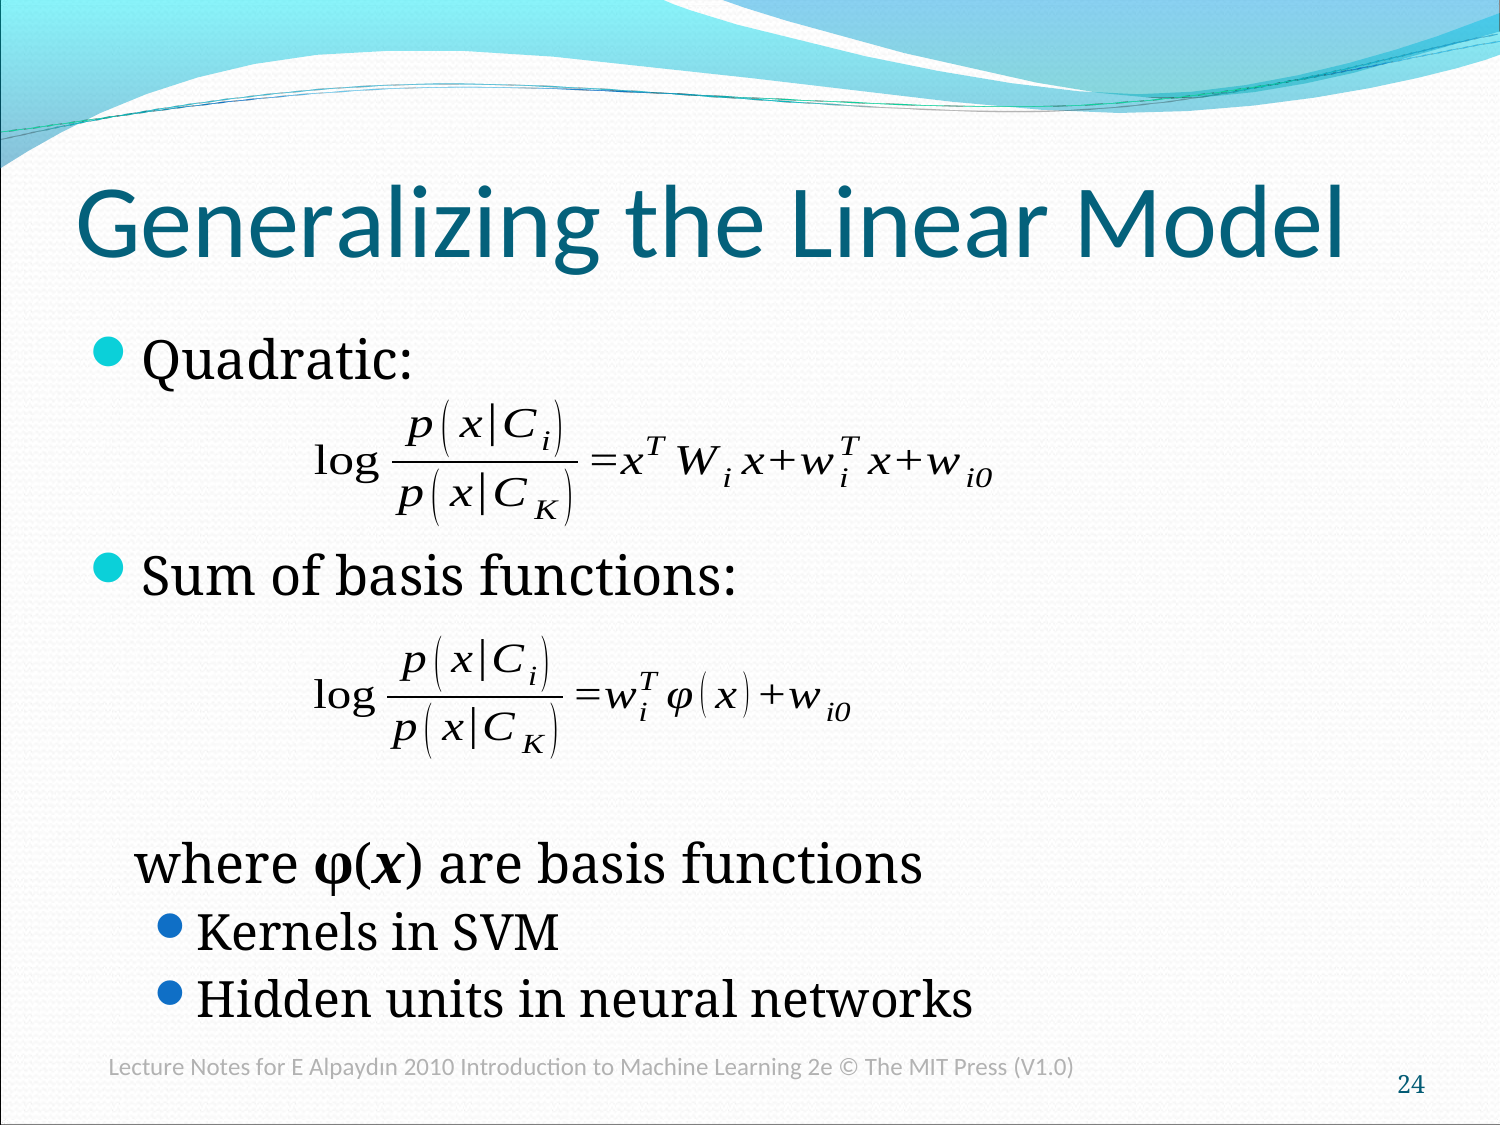

Generalizing the Linear Model
Quadratic:
Sum of basis functions:
	where φ(x) are basis functions
Kernels in SVM
Hidden units in neural networks
Lecture Notes for E Alpaydın 2010 Introduction to Machine Learning 2e © The MIT Press (V1.0)